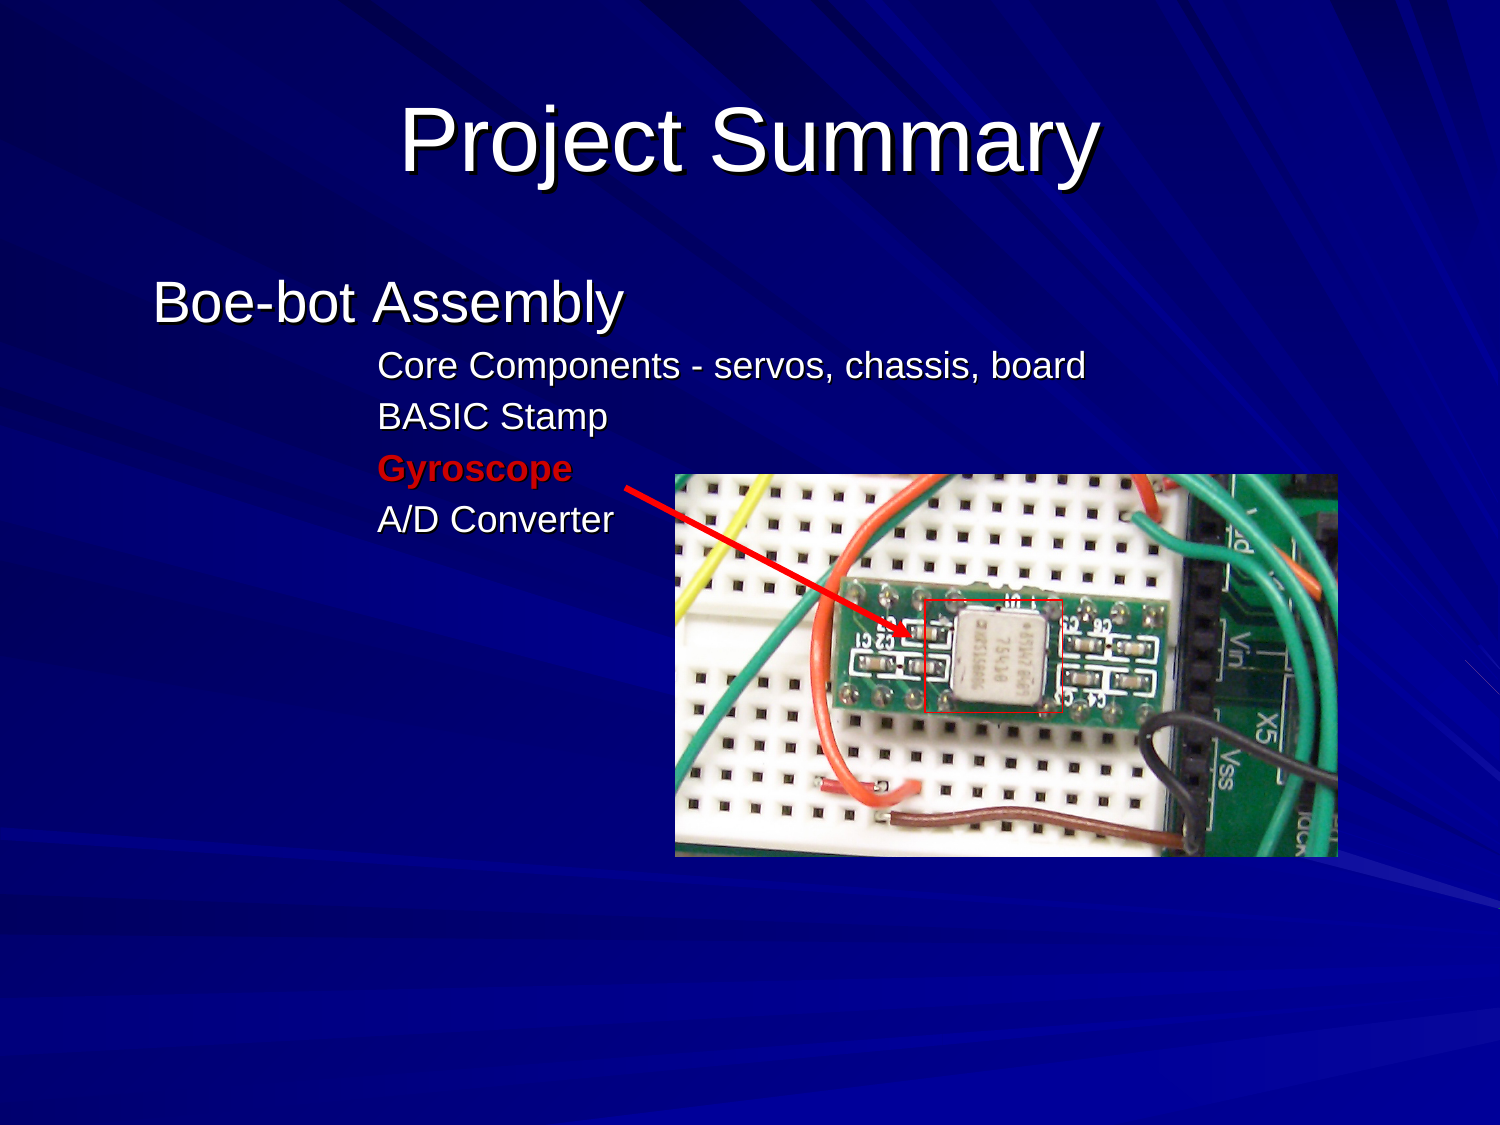

# Project Summary
Boe-bot Assembly
Core Components - servos, chassis, board
BASIC Stamp
Gyroscope
A/D Converter